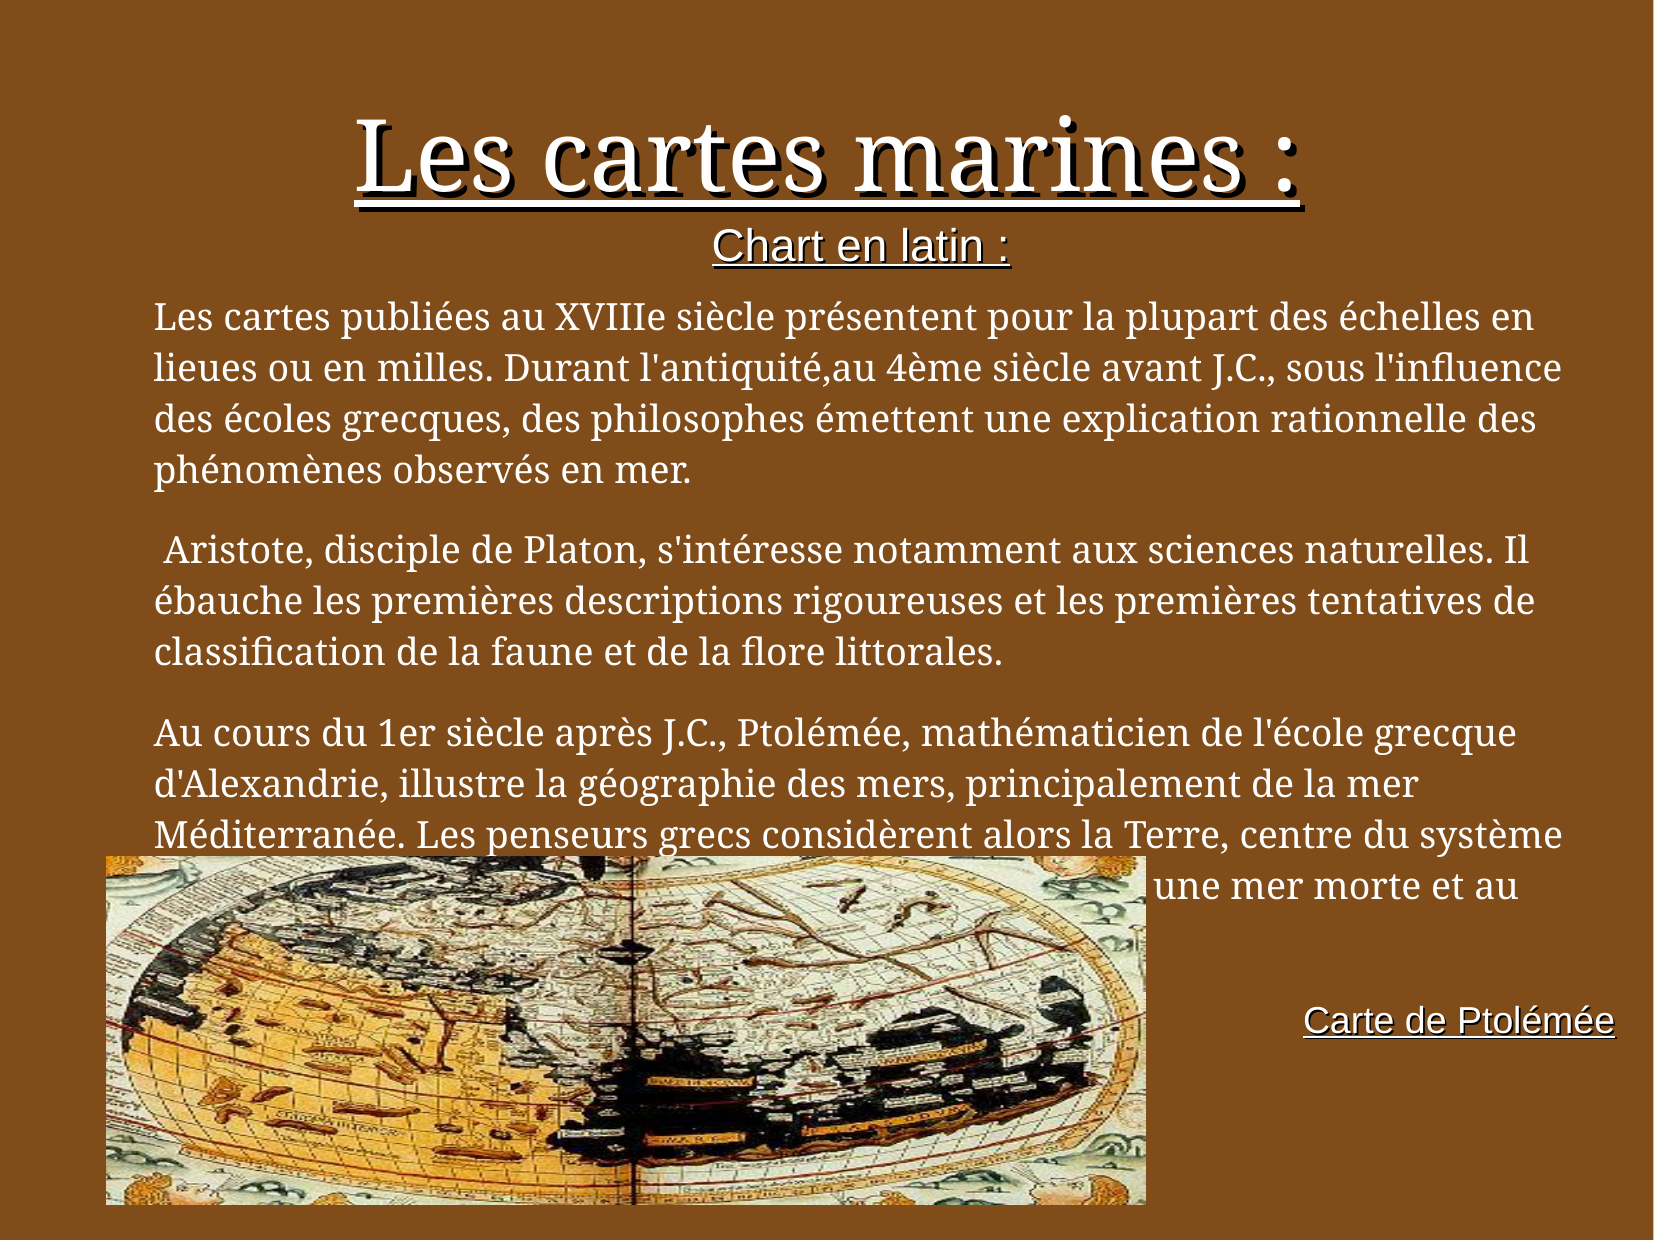

# Les cartes marines :
Chart en latin :
Les cartes publiées au XVIIIe siècle présentent pour la plupart des échelles en lieues ou en milles. Durant l'antiquité,au 4ème siècle avant J.C., sous l'influence des écoles grecques, des philosophes émettent une explication rationnelle des phénomènes observés en mer.
 Aristote, disciple de Platon, s'intéresse notamment aux sciences naturelles. Il ébauche les premières descriptions rigoureuses et les premières tentatives de classification de la faune et de la flore littorales.
Au cours du 1er siècle après J.C., Ptolémée, mathématicien de l'école grecque d'Alexandrie, illustre la géographie des mers, principalement de la mer Méditerranée. Les penseurs grecs considèrent alors la Terre, centre du système astronomique, comme une sphère, comportant au nord une mer morte et au sud une terre, la Terra incognita.
 	Carte de Ptolémée